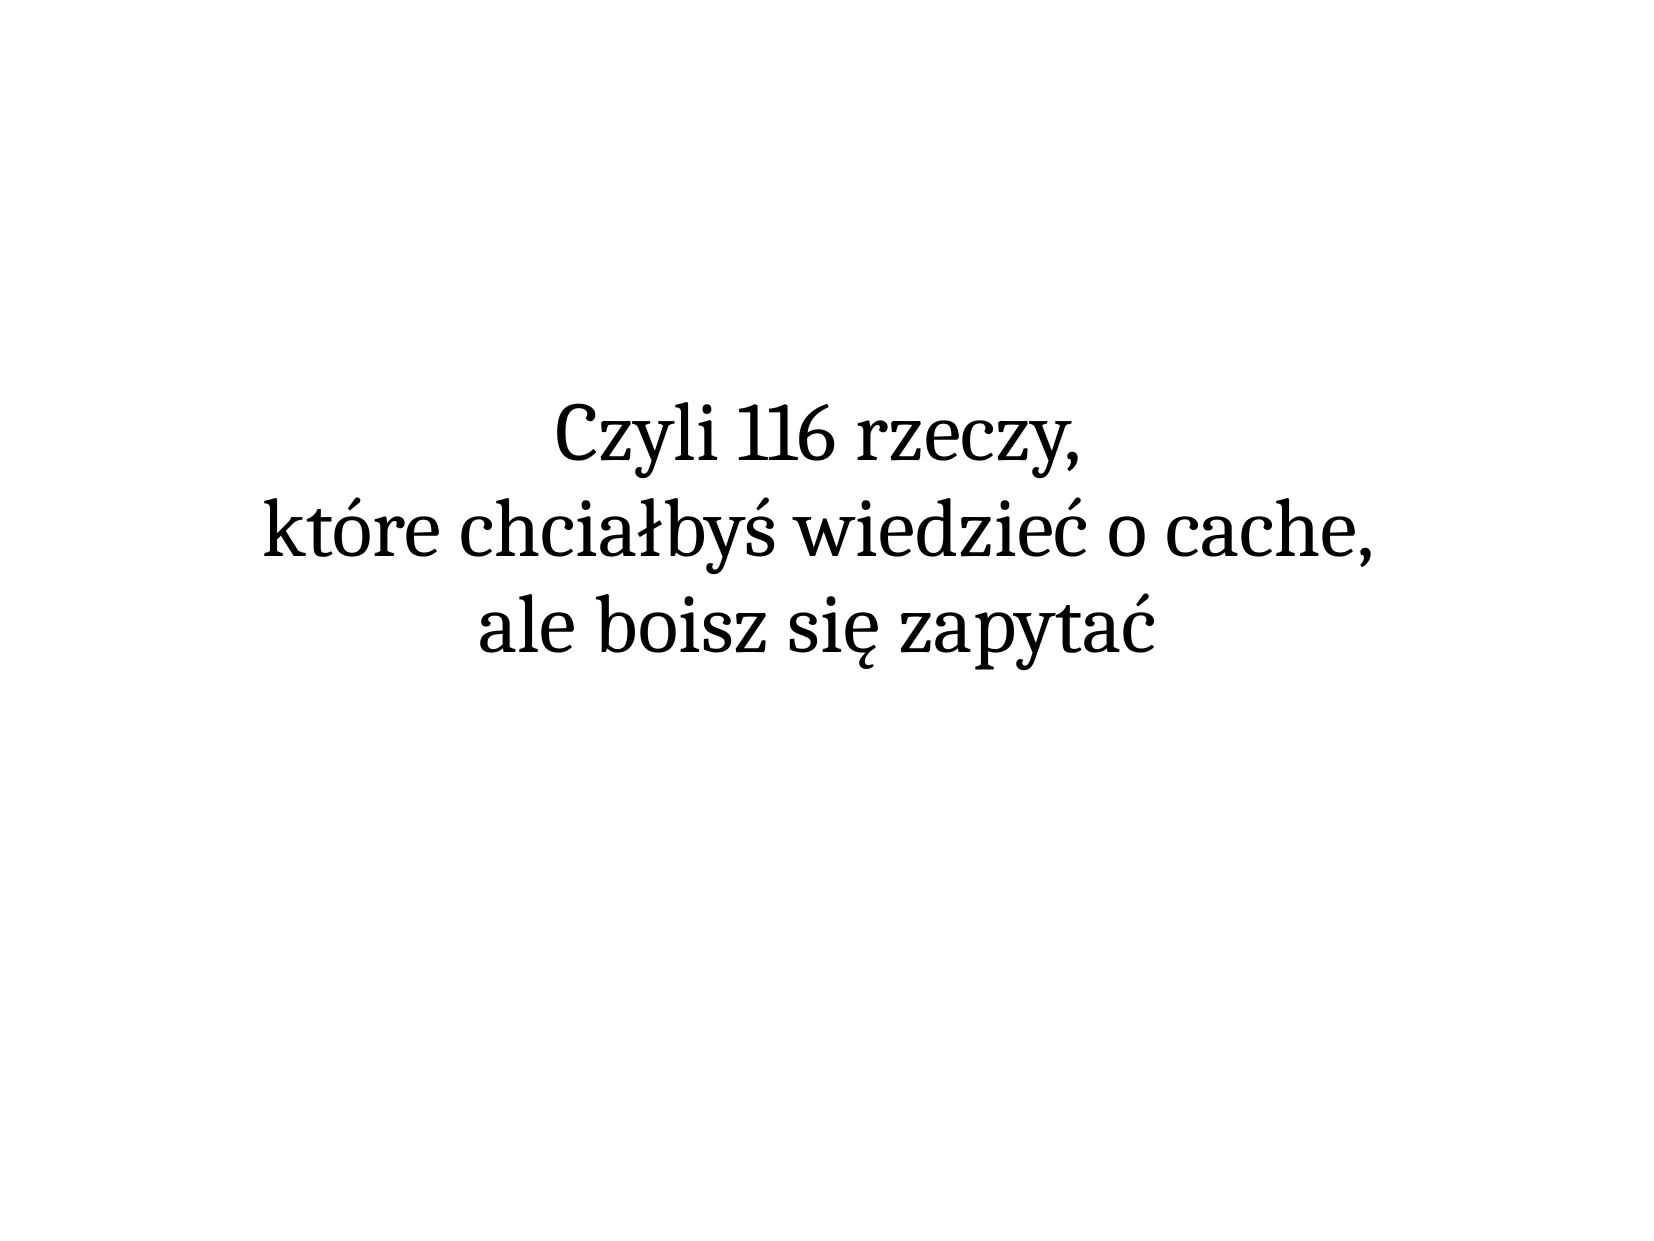

# Czyli 116 rzeczy,
które chciałbyś wiedzieć o cache,
ale boisz się zapytać